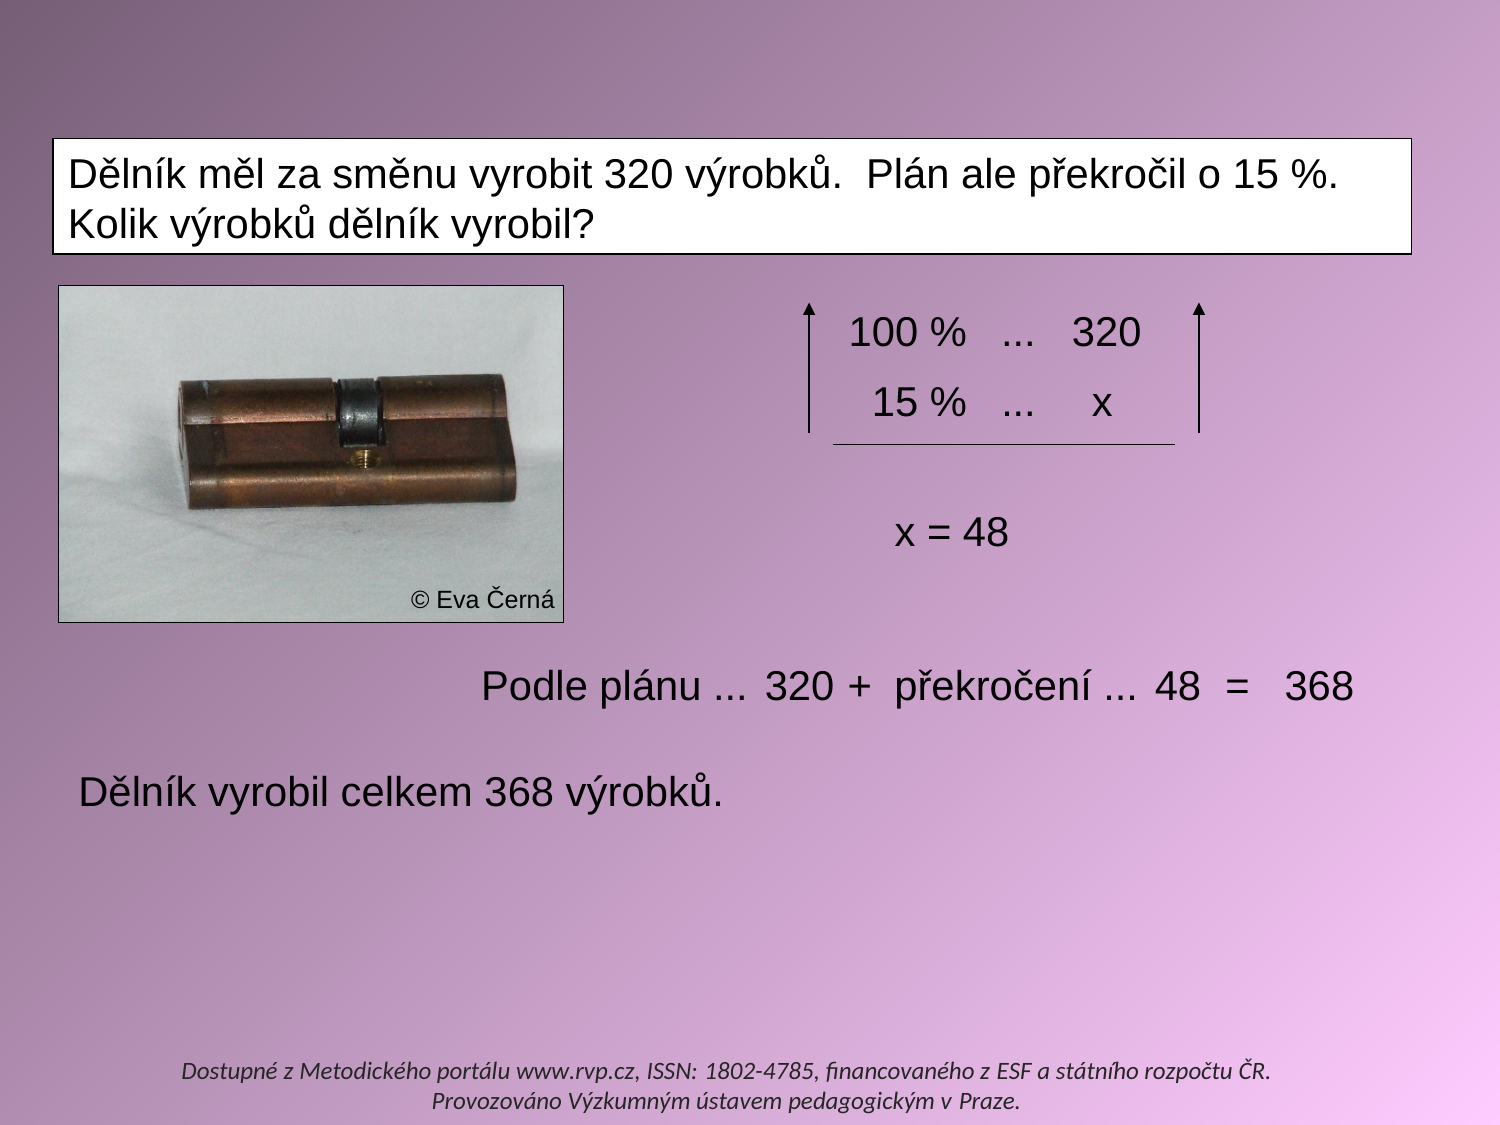

Dělník měl za směnu vyrobit 320 výrobků. Plán ale překročil o 15 %. Kolik výrobků dělník vyrobil?
© Eva Černá
100 % ...
320
15 % ...
x
x = 48
Podle plánu ...
320
+
překročení ...
48
=
368
Dělník vyrobil celkem 368 výrobků.
Dostupné z Metodického portálu www.rvp.cz, ISSN: 1802-4785, financovaného z ESF a státního rozpočtu ČR. Provozováno Výzkumným ústavem pedagogickým v Praze.